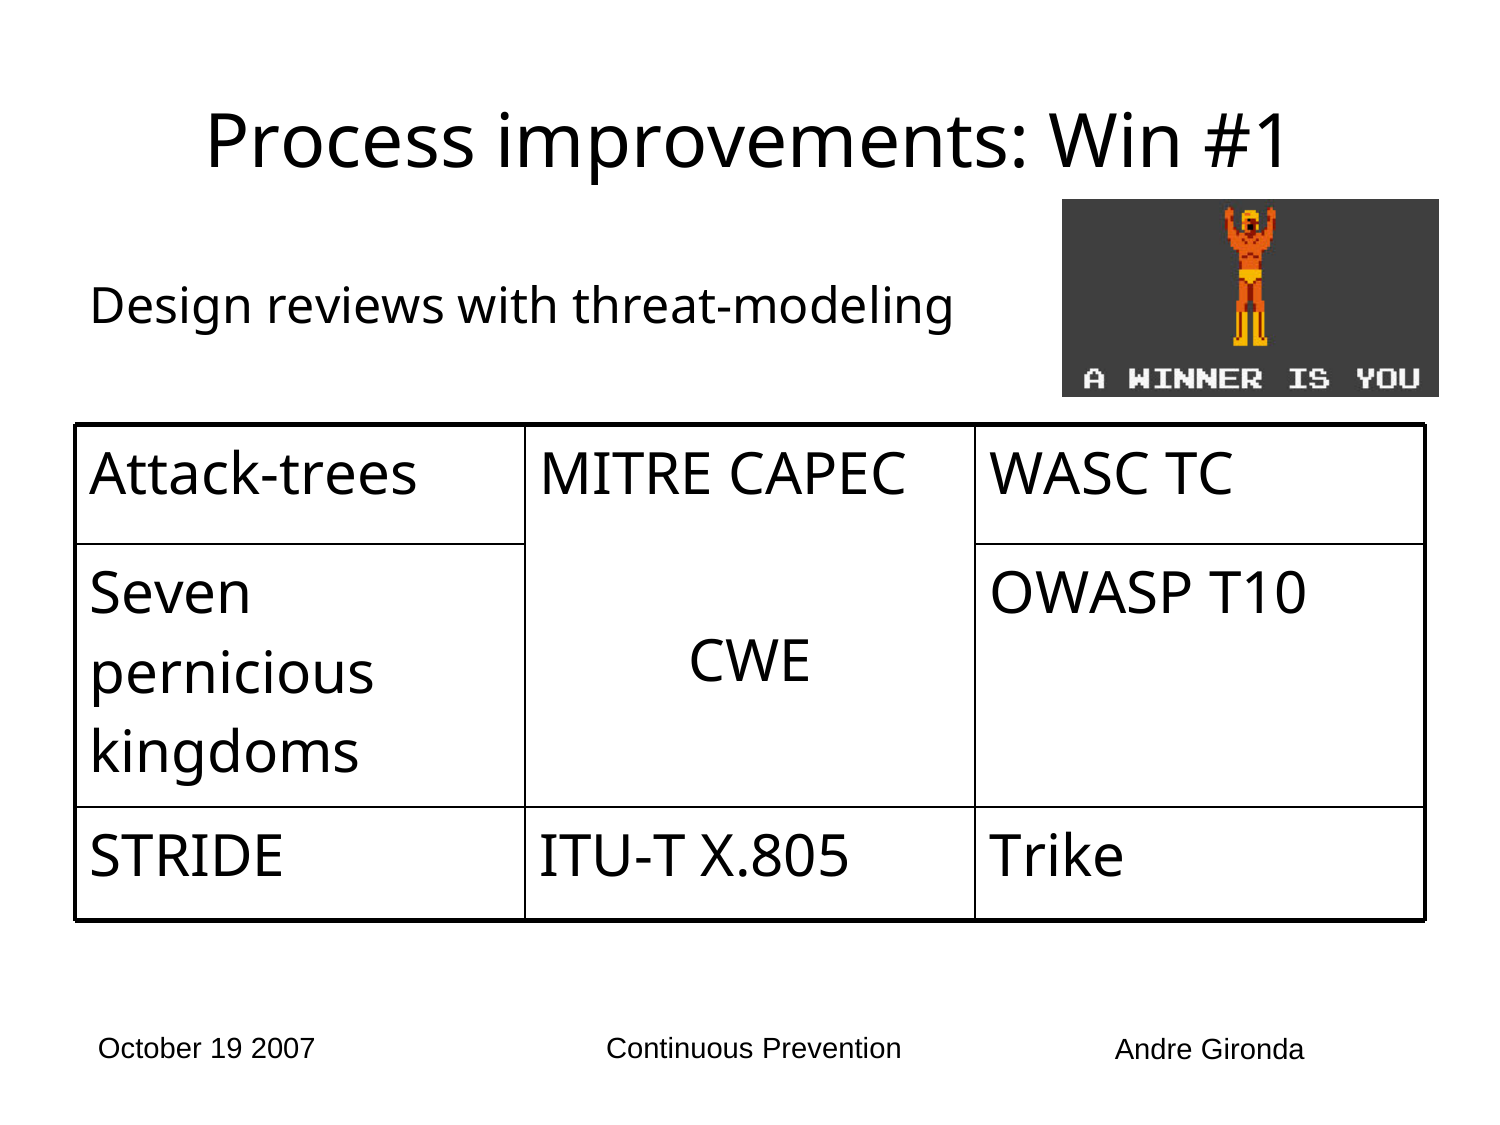

# Process improvements: Win #1
Design reviews with threat-modeling
Attack-trees
MITRE CAPEC
CWE
WASC TC
Seven pernicious kingdoms
OWASP T10
STRIDE
ITU-T X.805
Trike